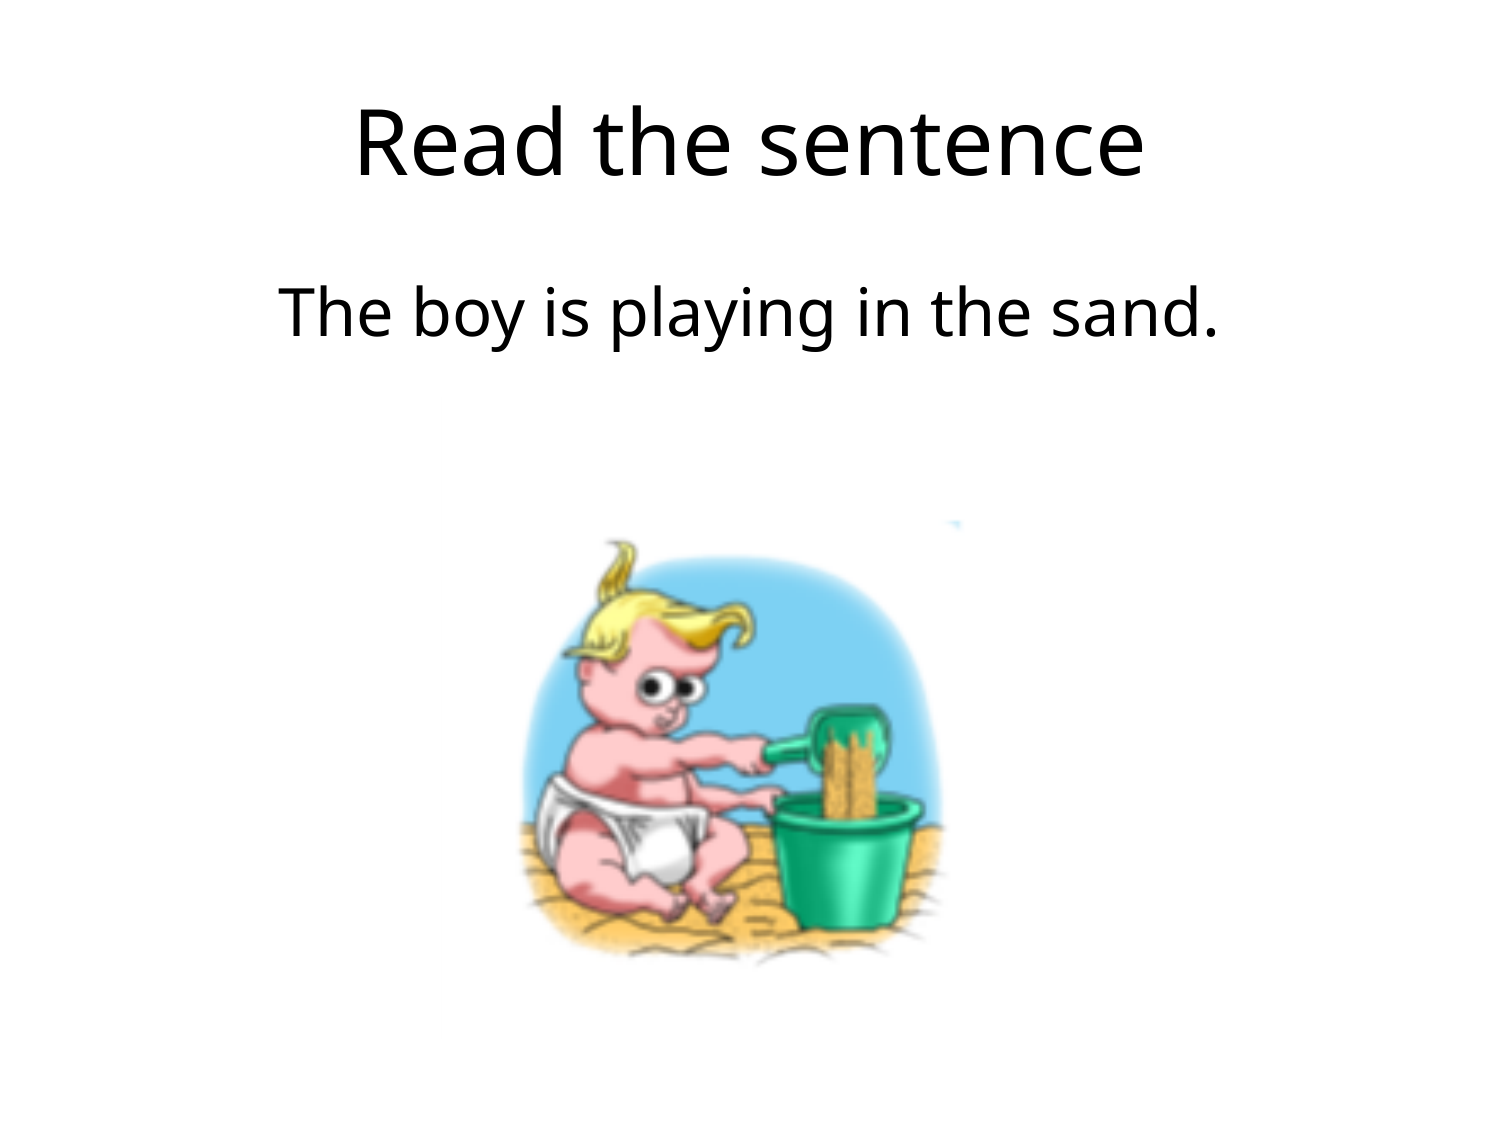

# Read the sentence
The boy is playing in the sand.